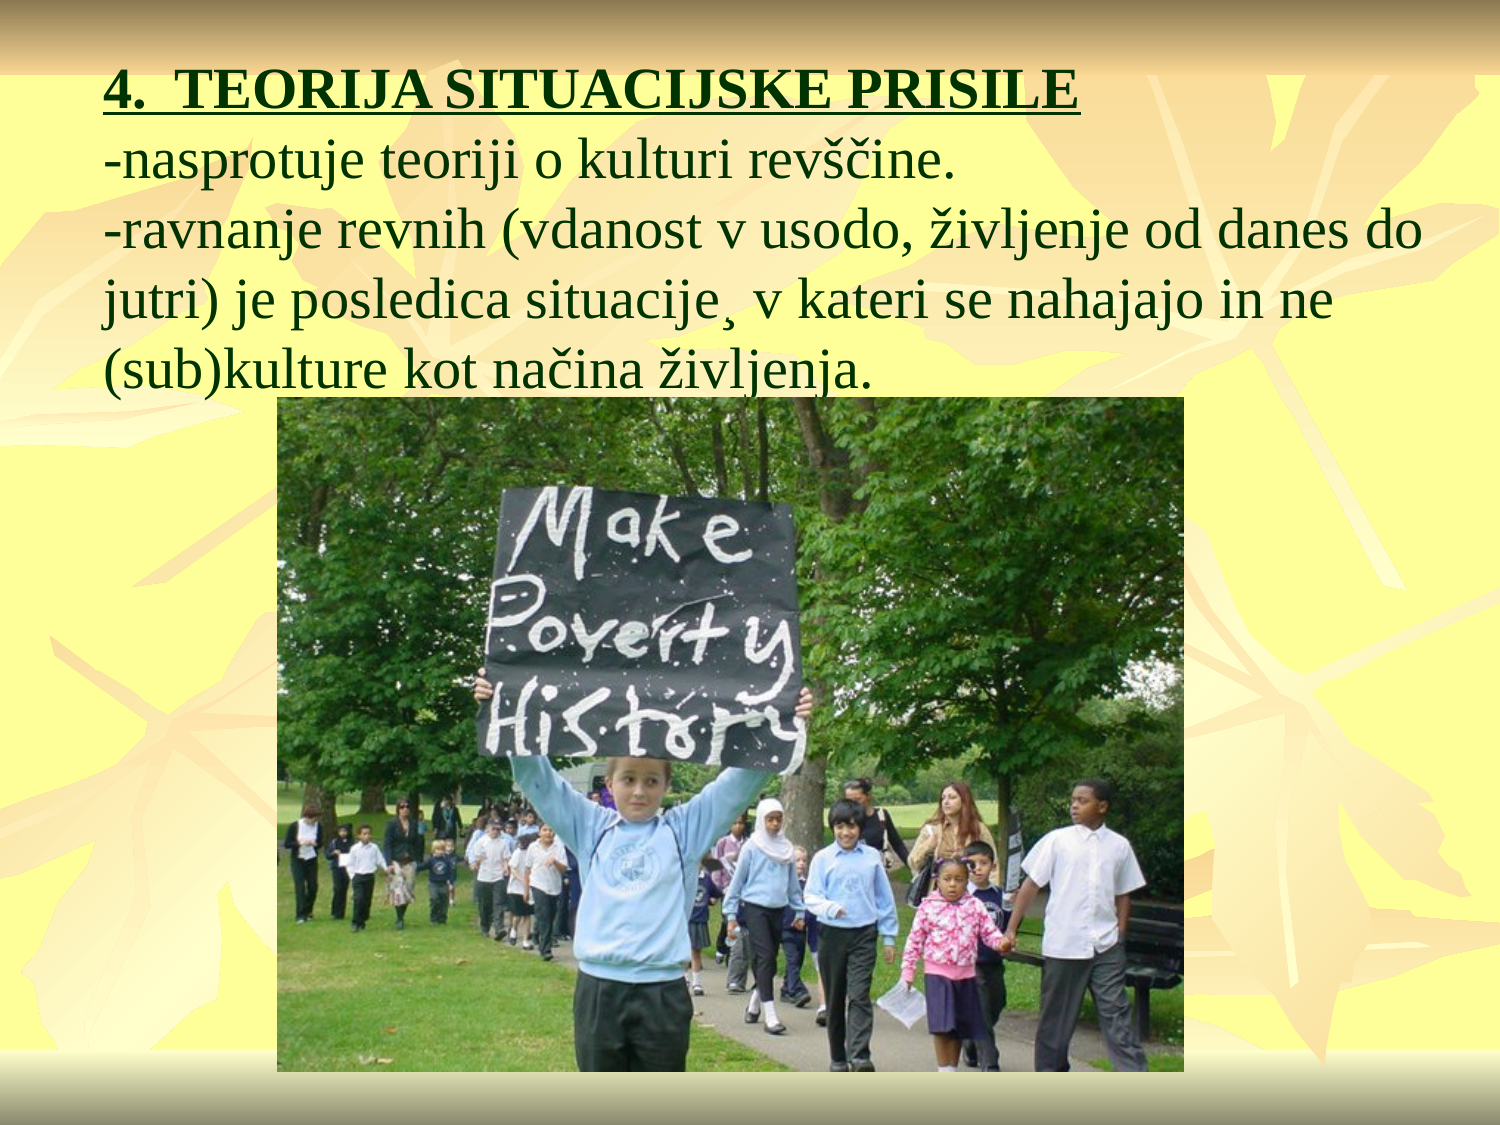

4. TEORIJA SITUACIJSKE PRISILE
-nasprotuje teoriji o kulturi revščine.
-ravnanje revnih (vdanost v usodo, življenje od danes do jutri) je posledica situacije¸ v kateri se nahajajo in ne (sub)kulture kot načina življenja.